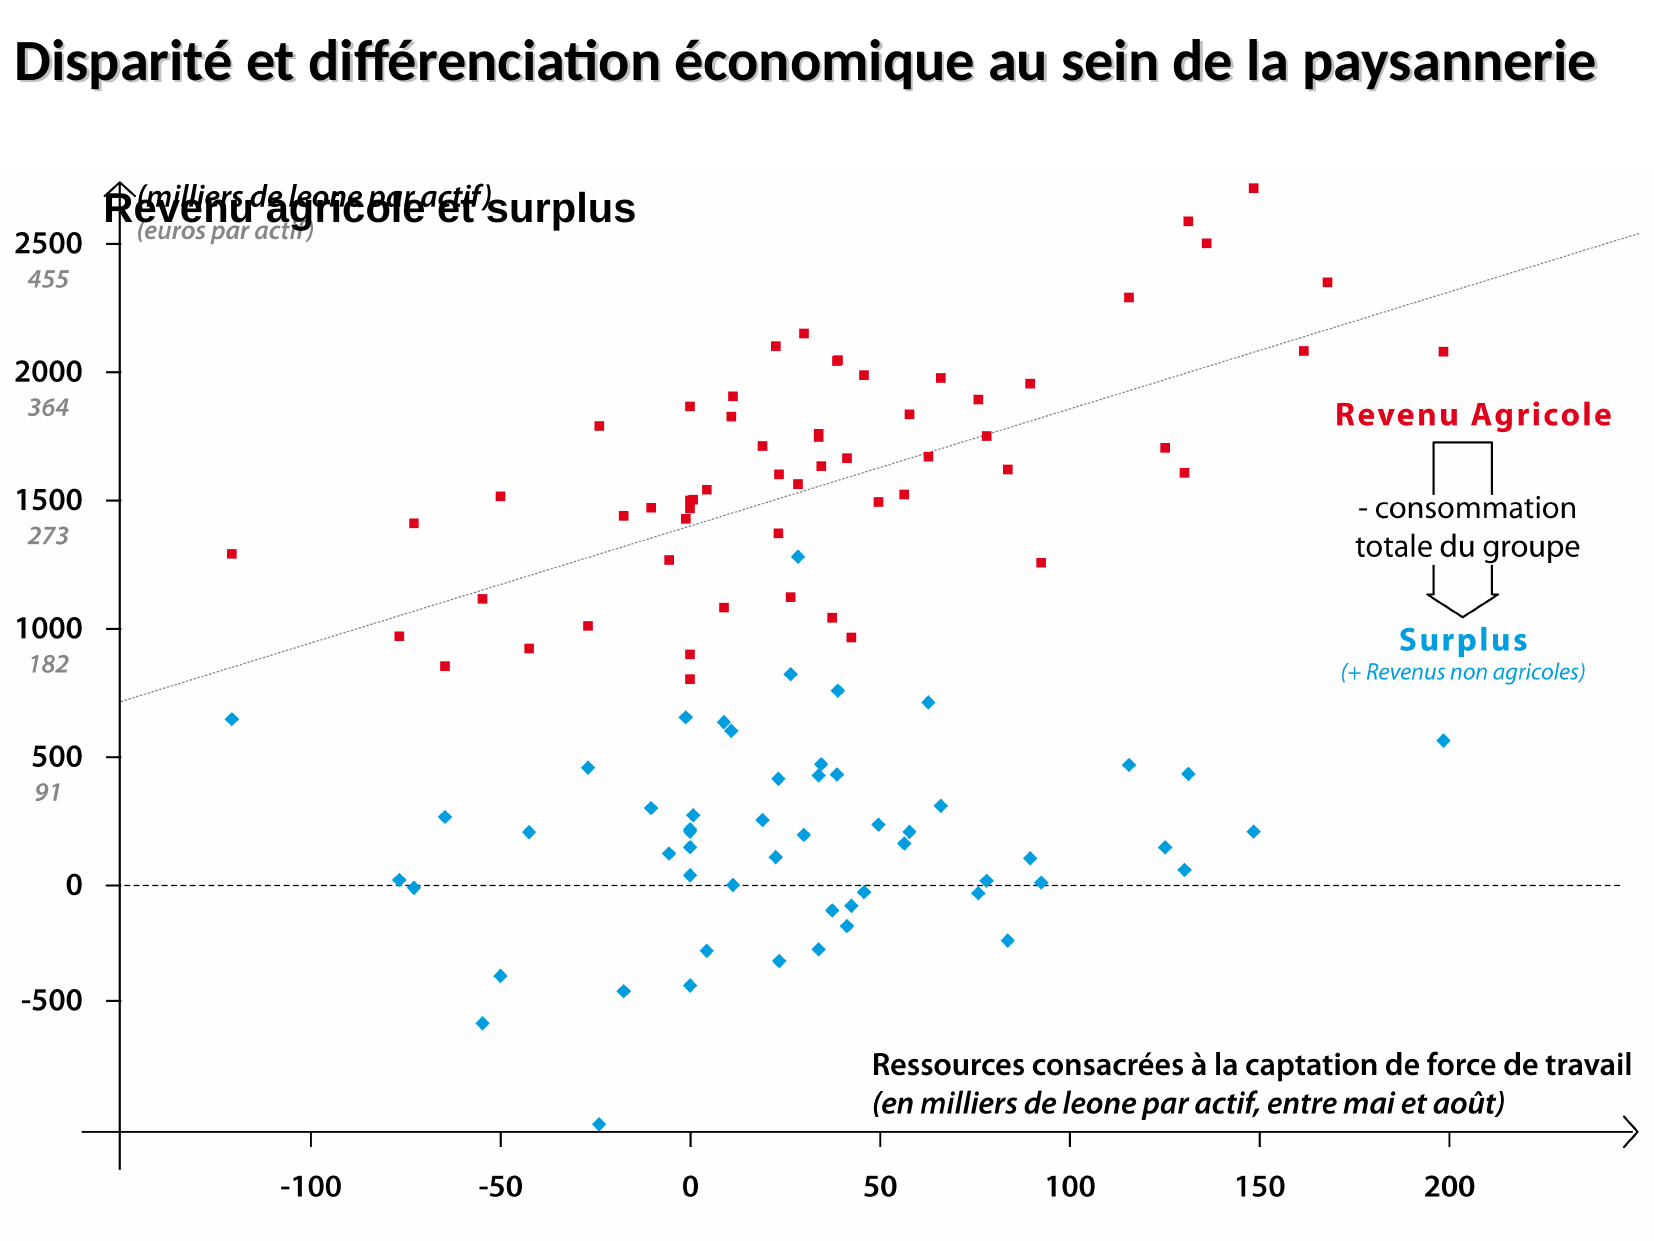

Disparité et différenciation économique au sein de la paysannerie
Revenu agricole et surplus
Reproduction force de travail
- 828000 Le/actif
Reproduction producteurs
- 621000 Le/actif
31